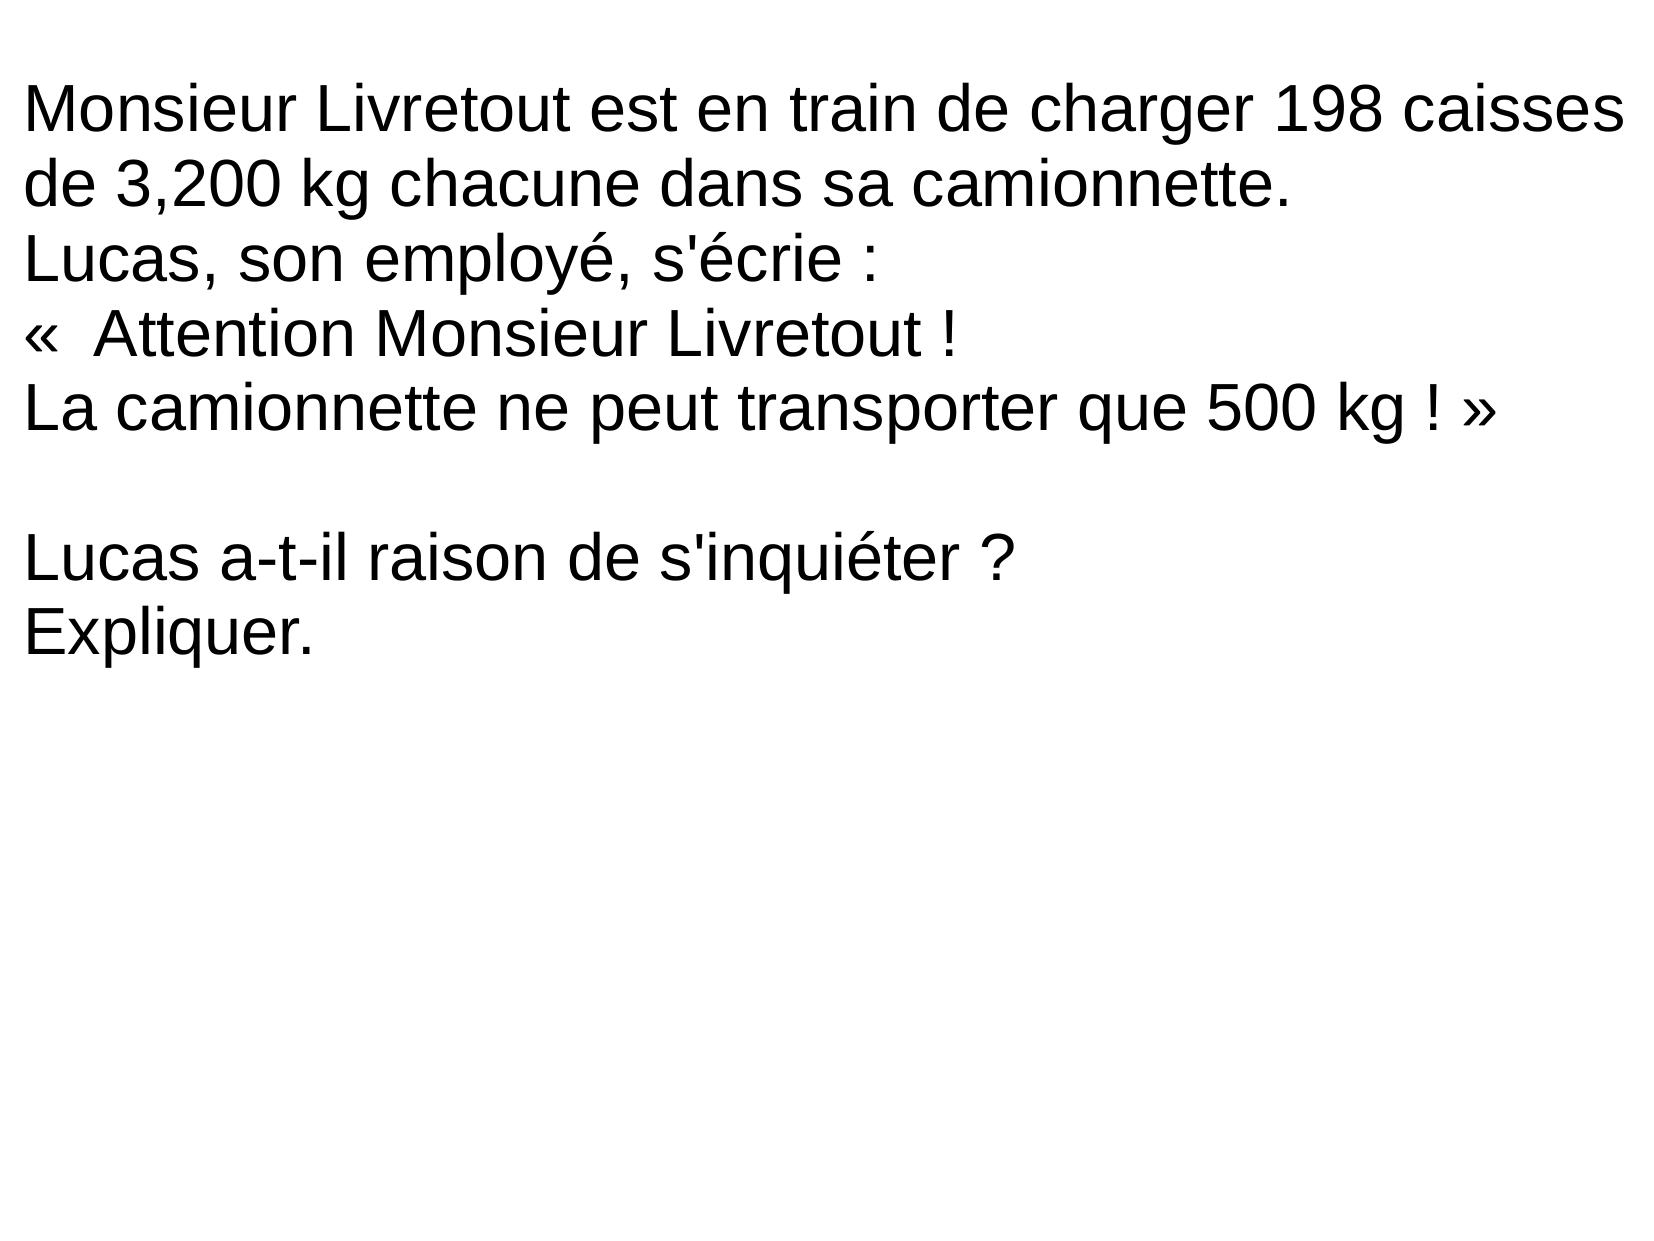

# Monsieur Livretout est en train de charger 198 caisses de 3,200 kg chacune dans sa camionnette.
Lucas, son employé, s'écrie :
«  Attention Monsieur Livretout !
La camionnette ne peut transporter que 500 kg ! »
Lucas a-t-il raison de s'inquiéter ?
Expliquer.